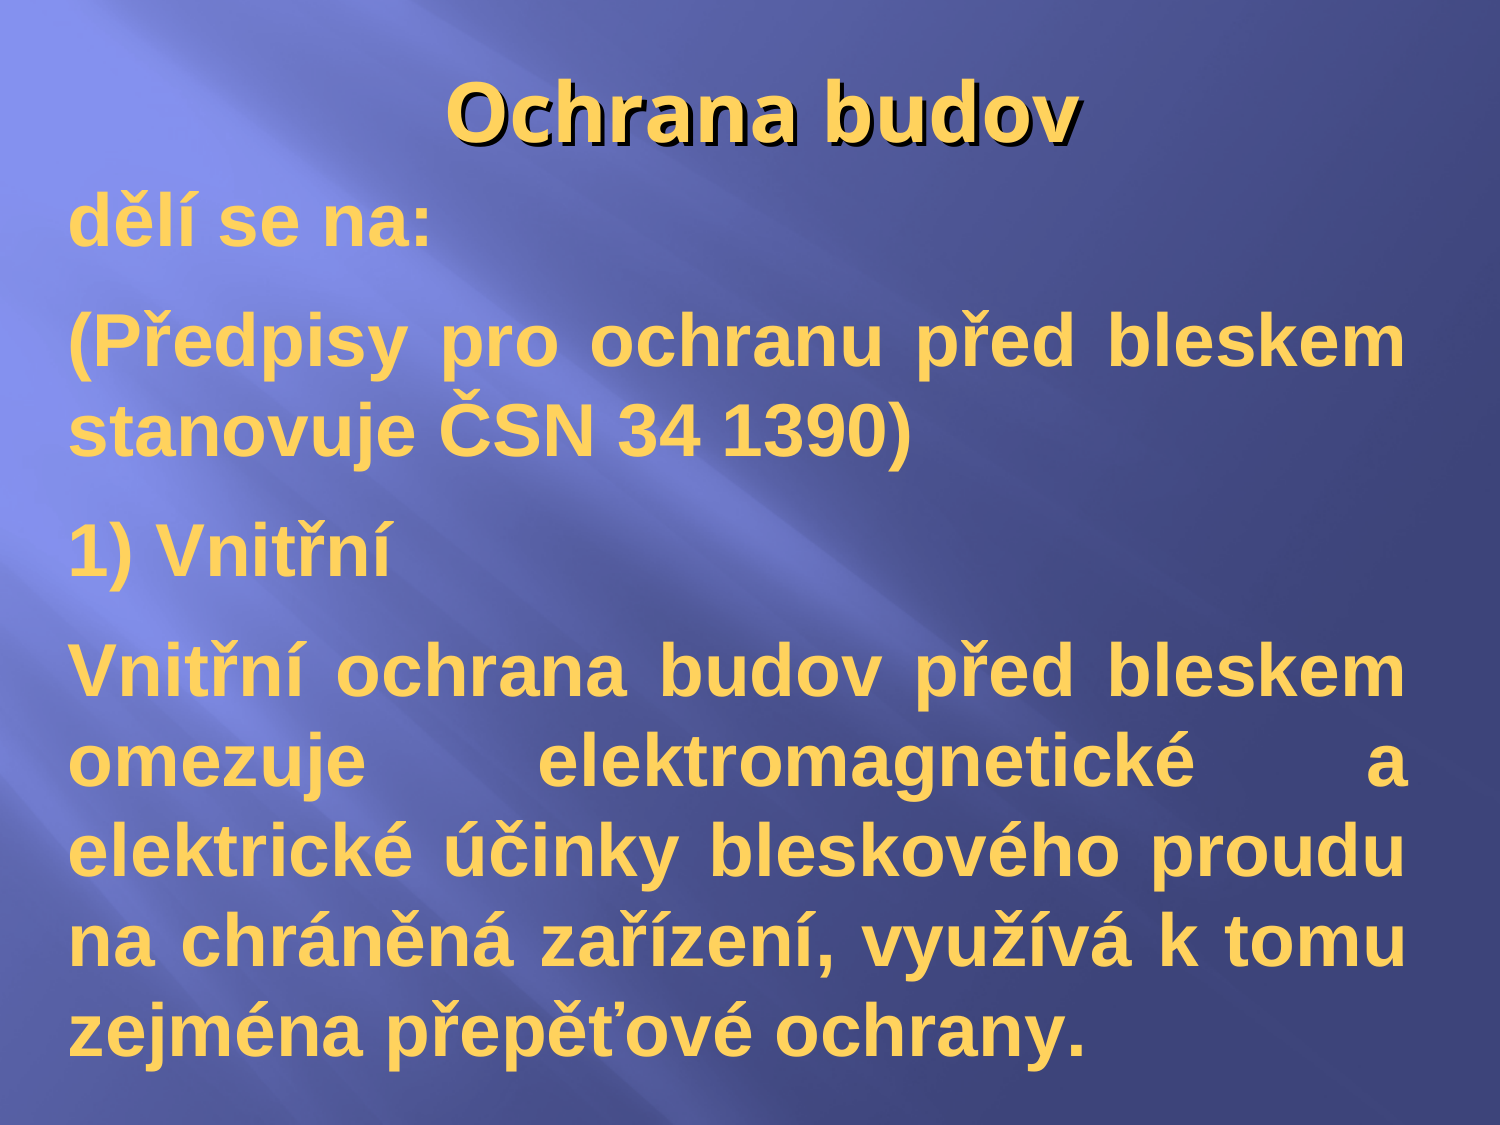

# Ochrana budov
dělí se na:
(Předpisy pro ochranu před bleskem stanovuje ČSN 34 1390)
1) Vnitřní
Vnitřní ochrana budov před bleskem omezuje elektromagnetické a elektrické účinky bleskového proudu na chráněná zařízení, využívá k tomu zejména přepěťové ochrany.